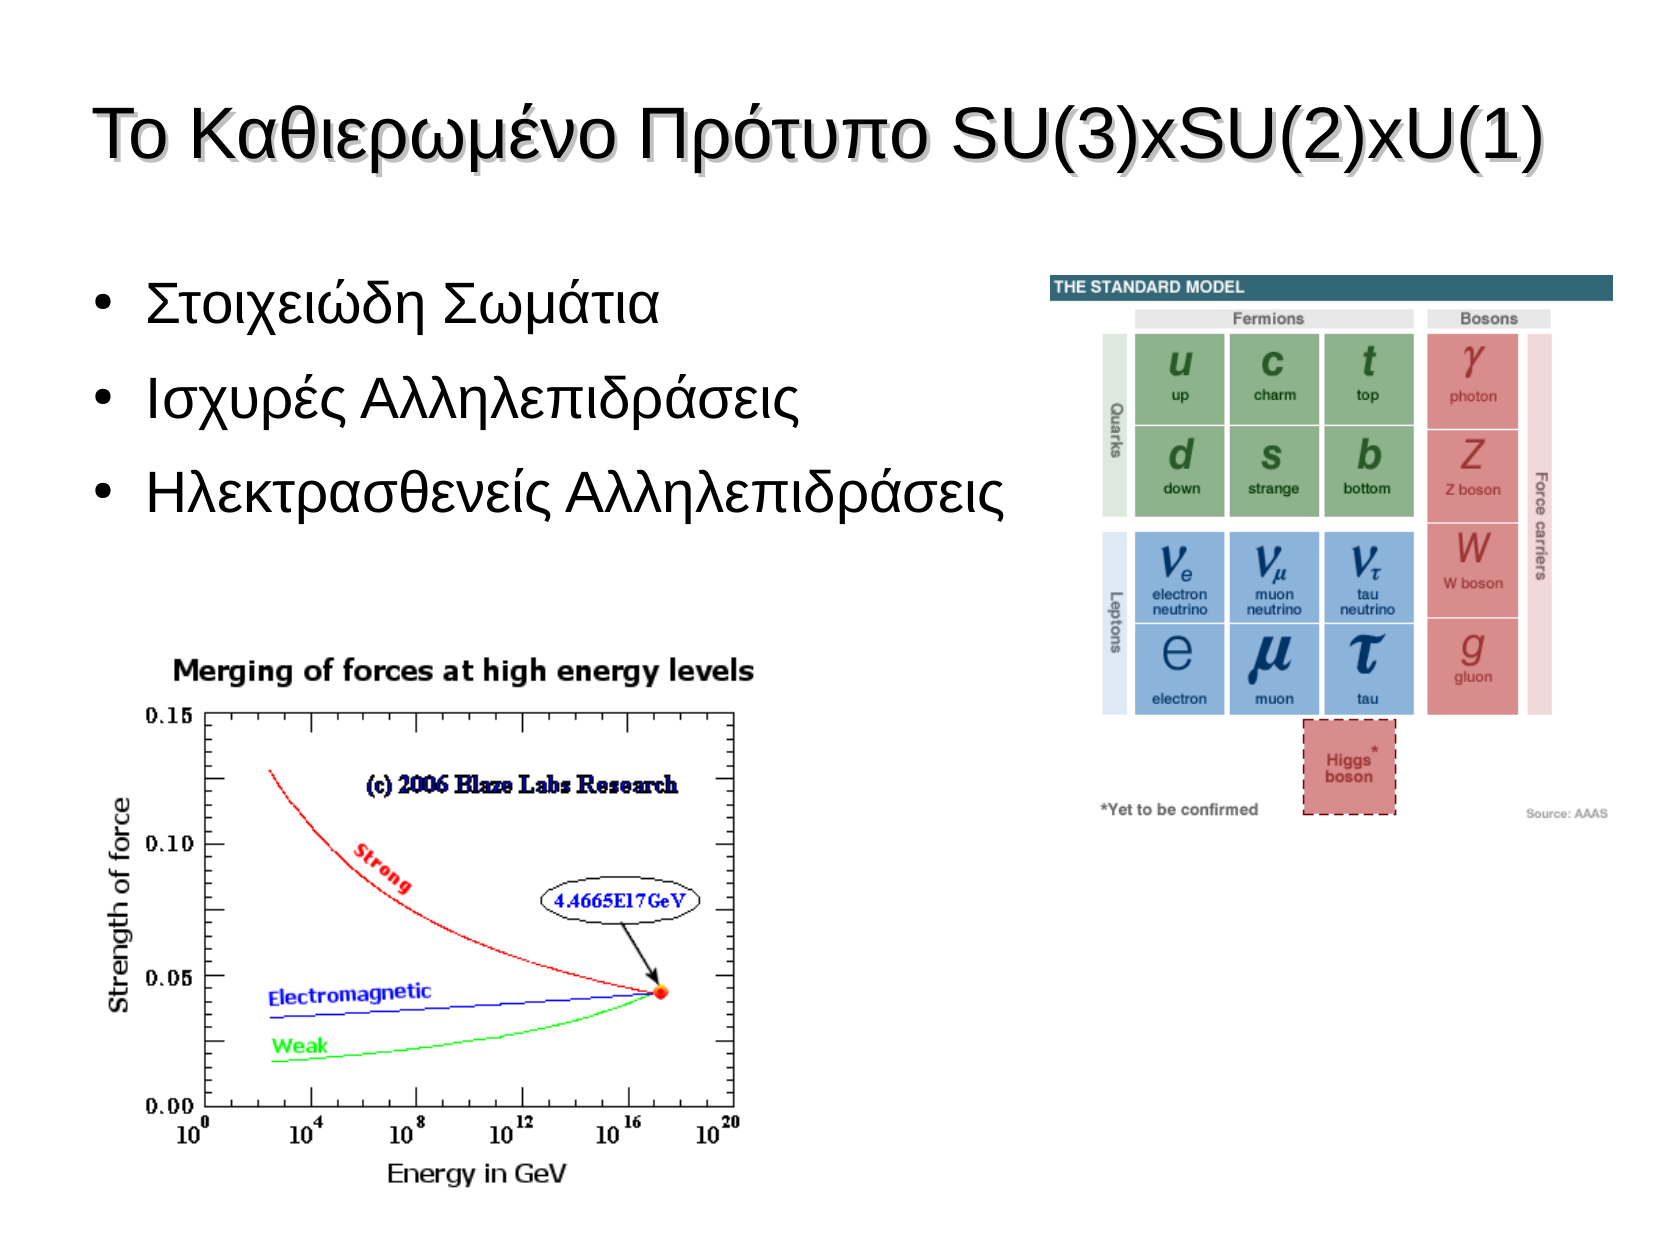

Το Καθιερωμένο Πρότυπο SU(3)xSU(2)xU(1)
# Στοιχειώδη Σωμάτια
Ισχυρές Αλληλεπιδράσεις
Ηλεκτρασθενείς Αλληλεπιδράσεις